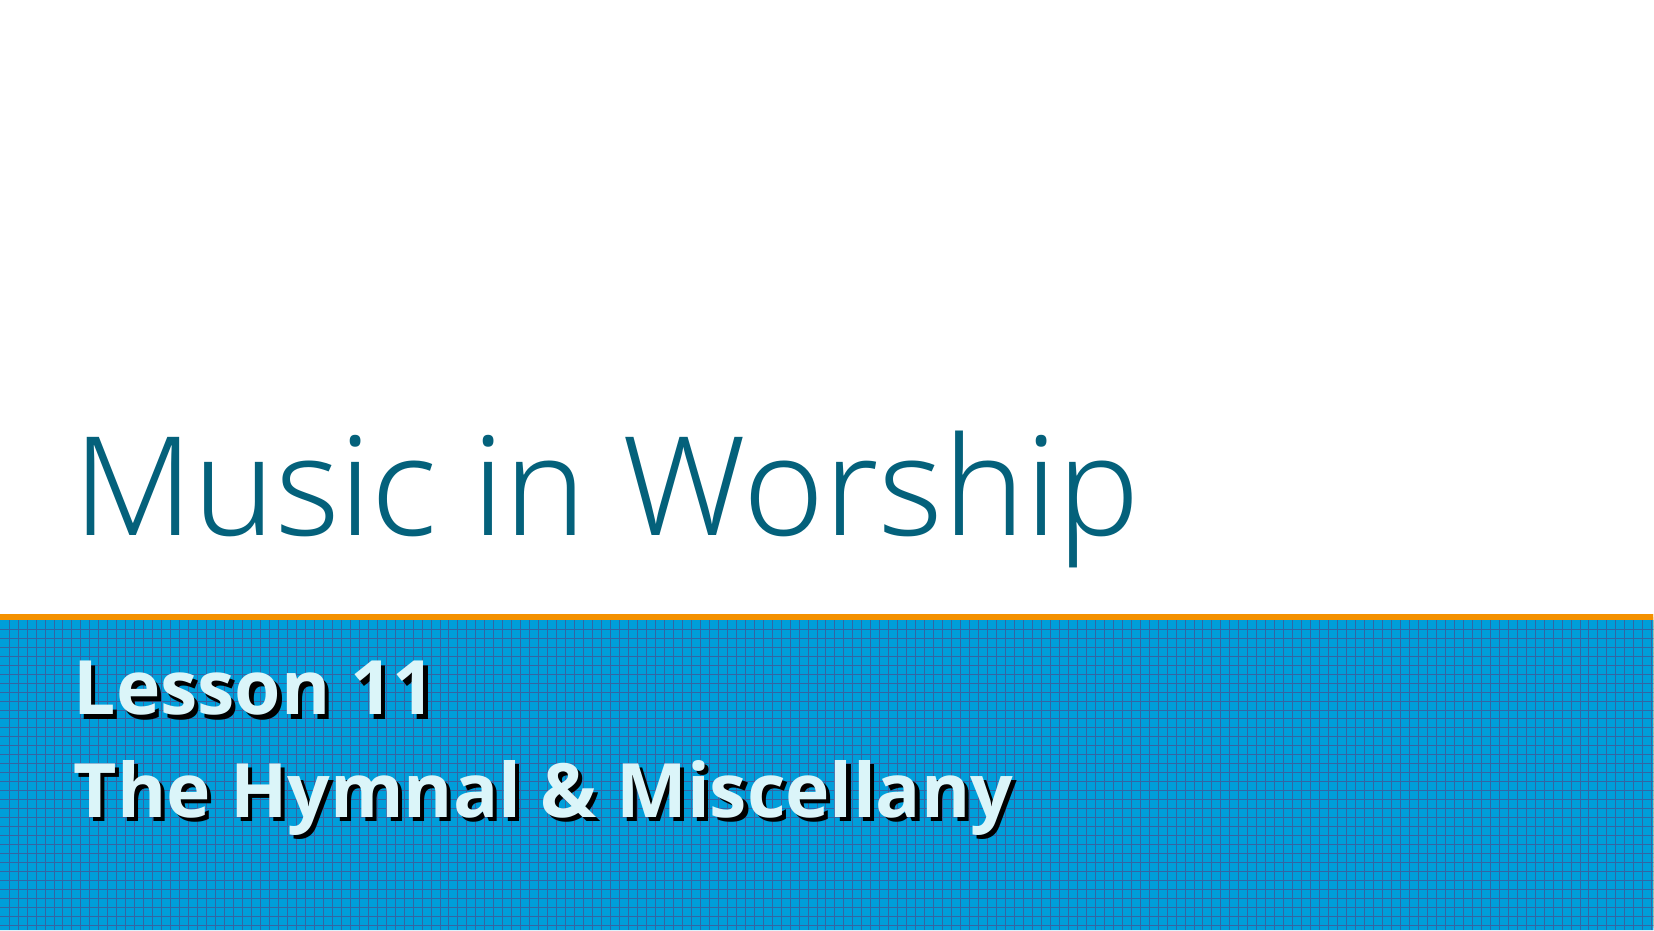

# Music in Worship
Lesson 11
The Hymnal & Miscellany